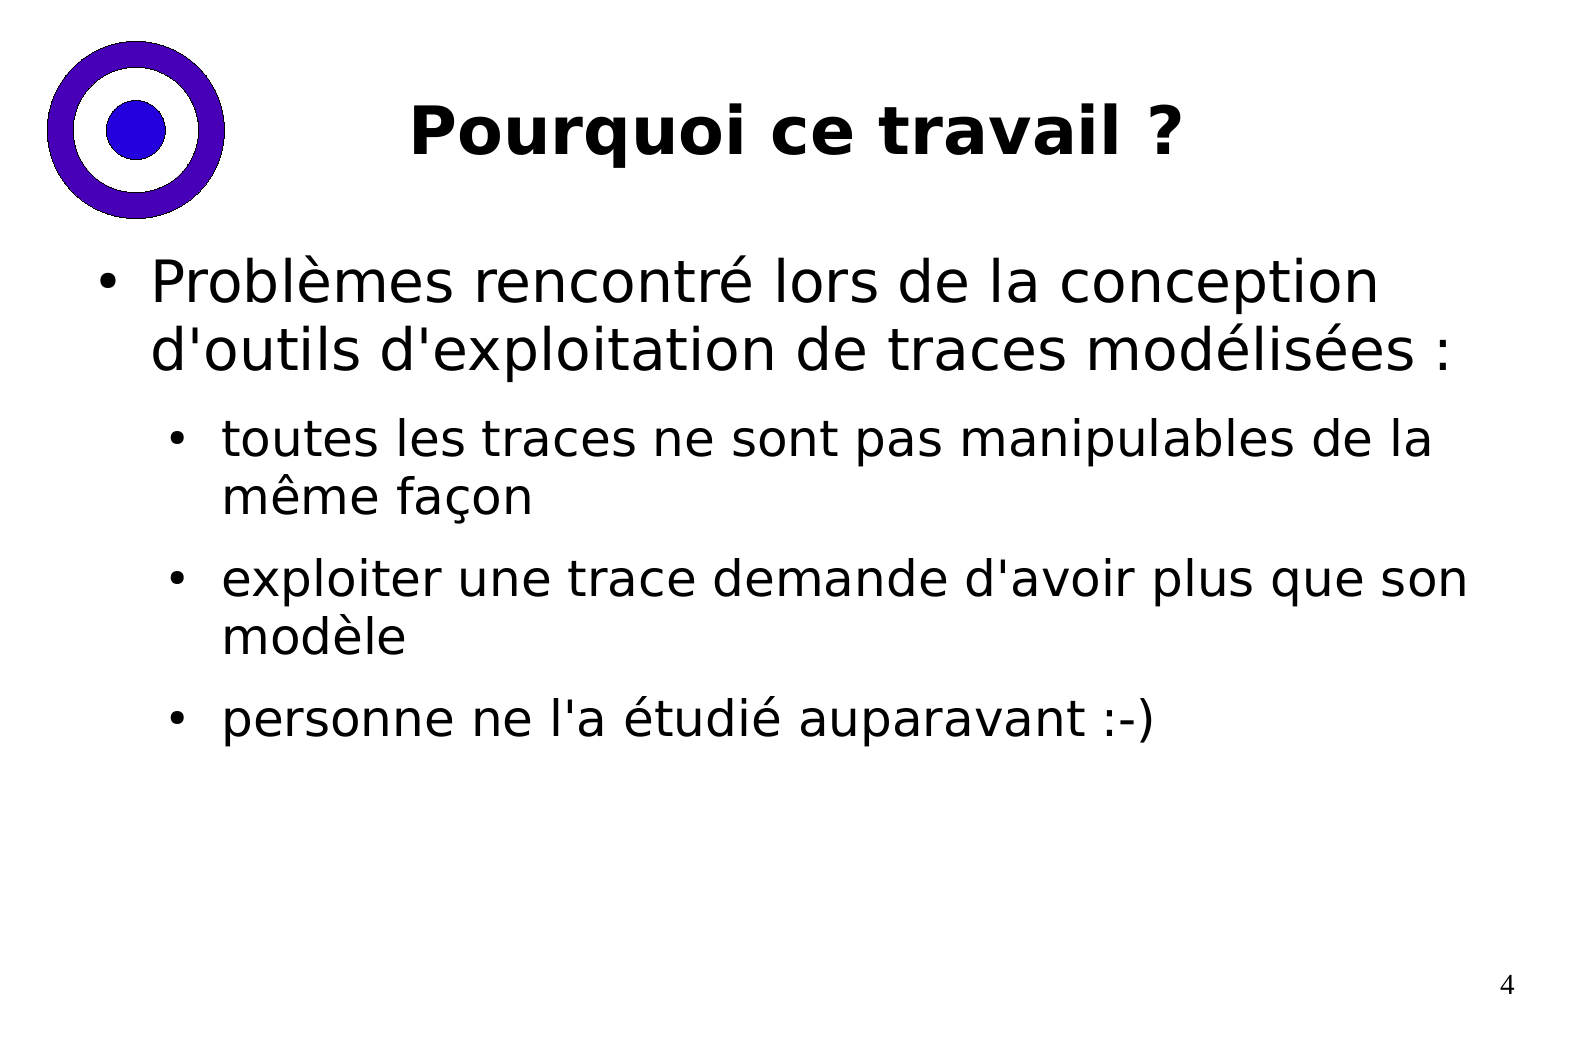

# Pourquoi ce travail ?
Problèmes rencontré lors de la conception d'outils d'exploitation de traces modélisées :
toutes les traces ne sont pas manipulables de la même façon
exploiter une trace demande d'avoir plus que son modèle
personne ne l'a étudié auparavant :-)
4